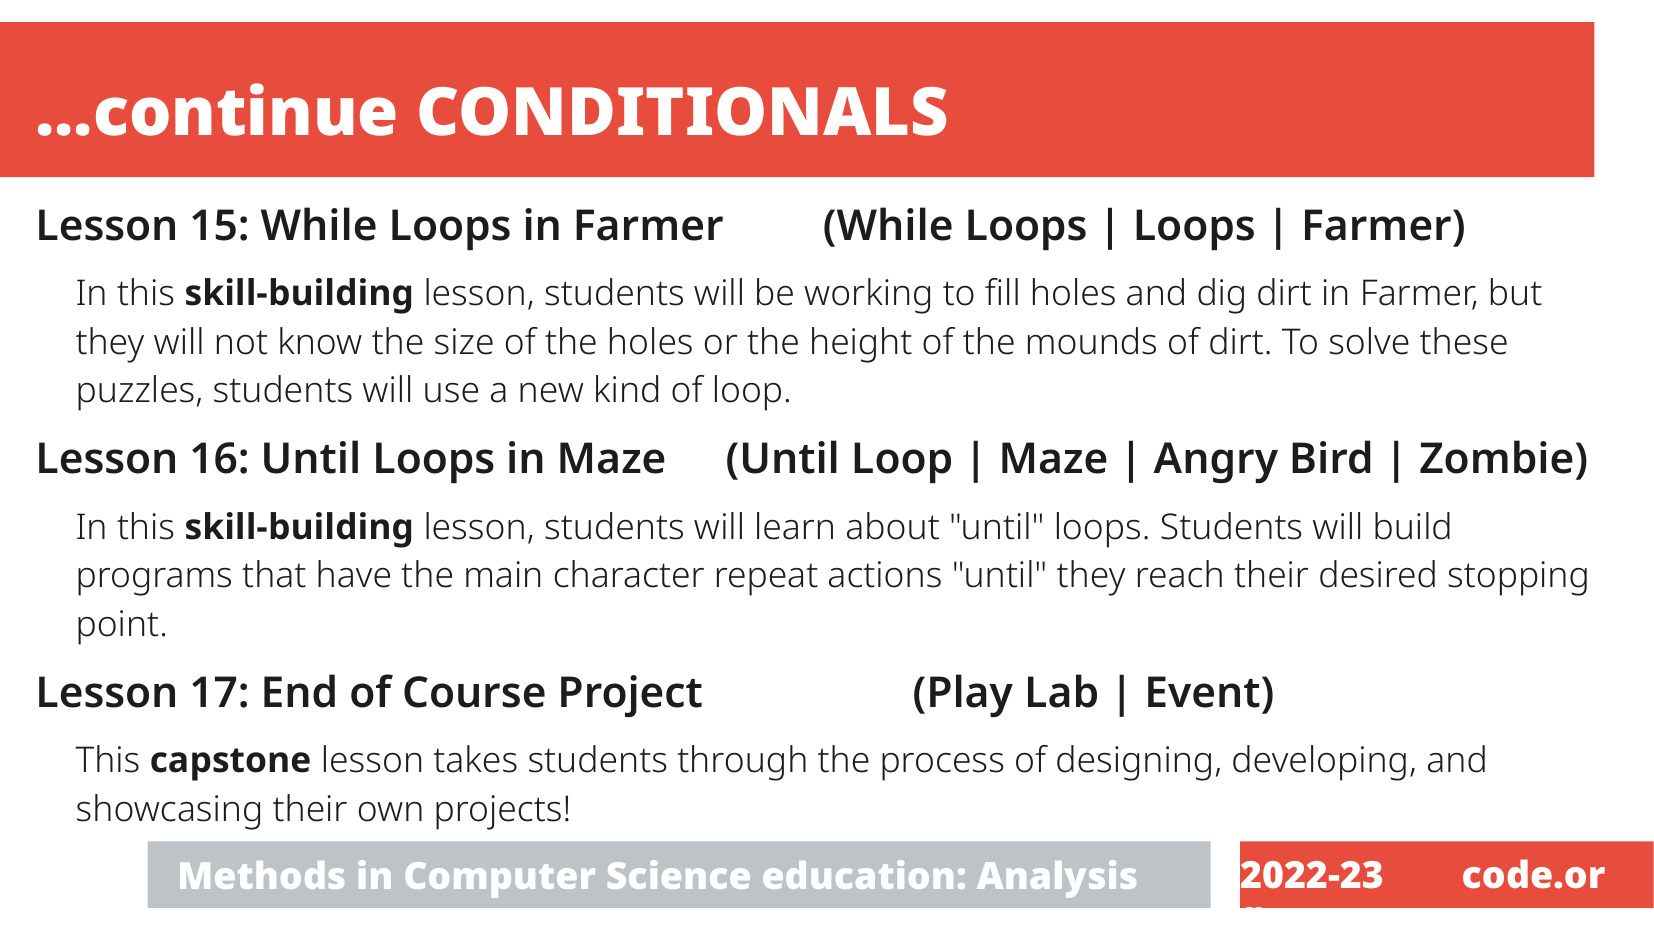

# ...continue CONDITIONALS
Lesson 15: While Loops in Farmer 	(While Loops | Loops | Farmer)
In this skill-building lesson, students will be working to fill holes and dig dirt in Farmer, but they will not know the size of the holes or the height of the mounds of dirt. To solve these puzzles, students will use a new kind of loop.
Lesson 16: Until Loops in Maze 	(Until Loop | Maze | Angry Bird | Zombie)
In this skill-building lesson, students will learn about "until" loops. Students will build programs that have the main character repeat actions "until" they reach their desired stopping point.
Lesson 17: End of Course Project	(Play Lab | Event)
This capstone lesson takes students through the process of designing, developing, and showcasing their own projects!
Methods in Computer Science education: Analysis
2022-23 code.org